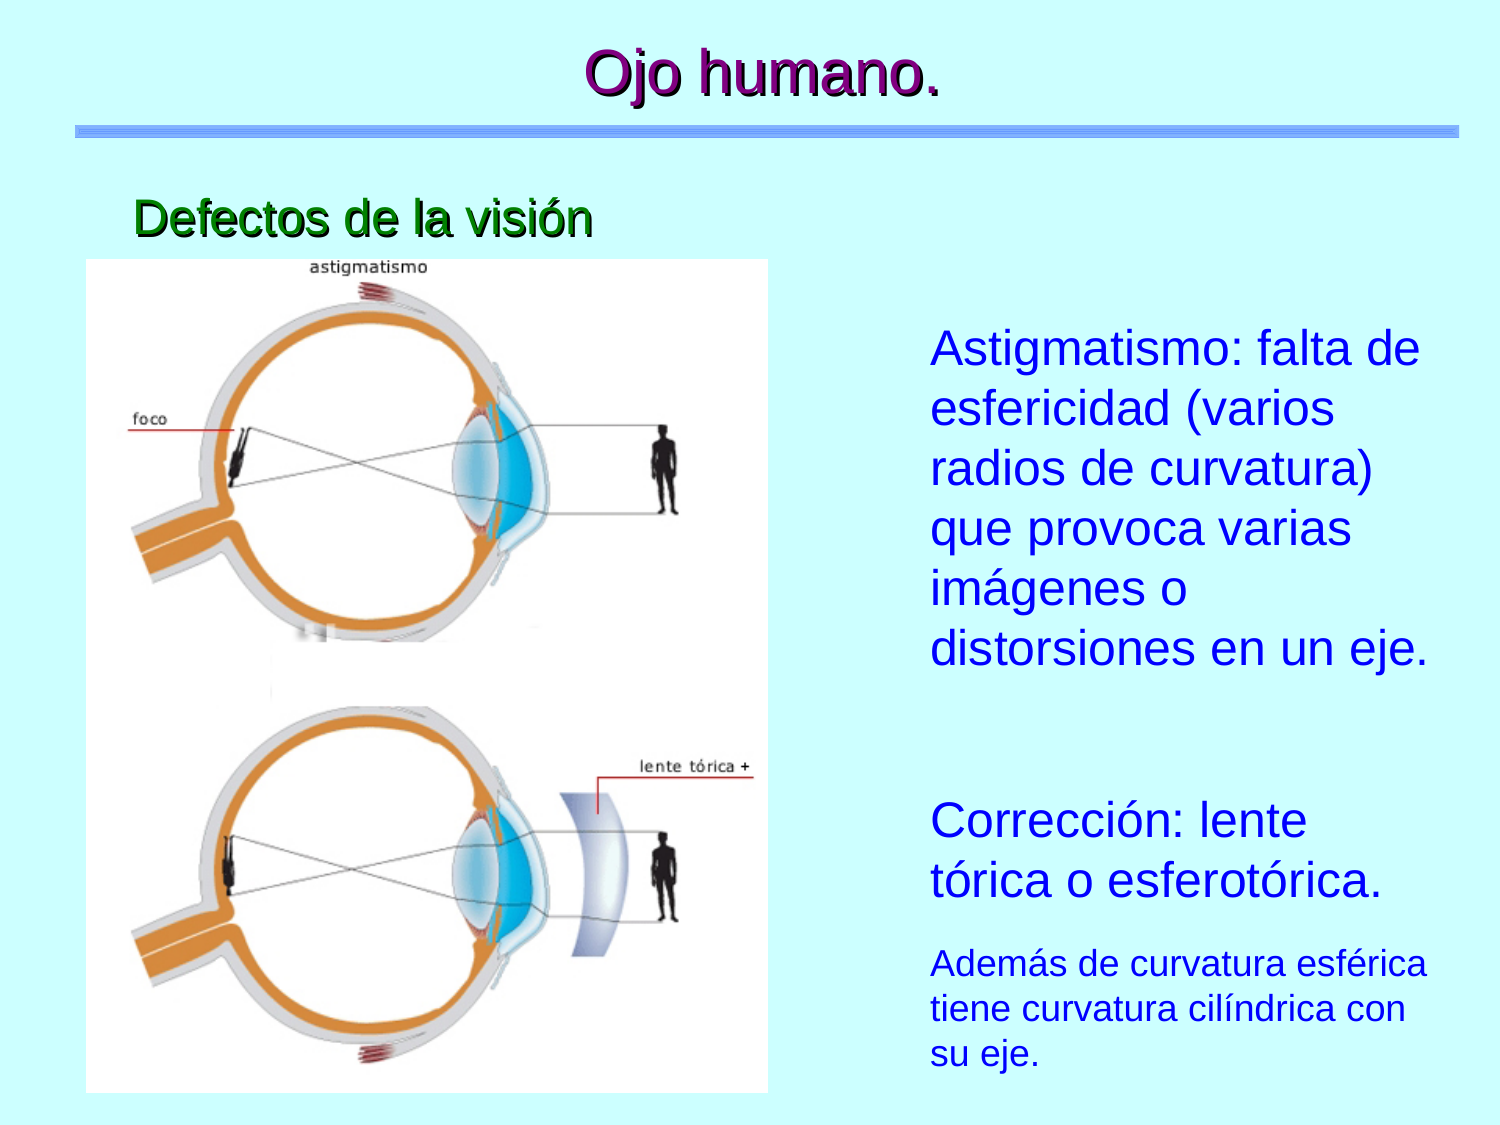

Ojo humano.
Defectos de la visión
Astigmatismo: falta de esfericidad (varios radios de curvatura) que provoca varias imágenes o distorsiones en un eje.
Corrección: lente tórica o esferotórica.
Además de curvatura esférica tiene curvatura cilíndrica con su eje.